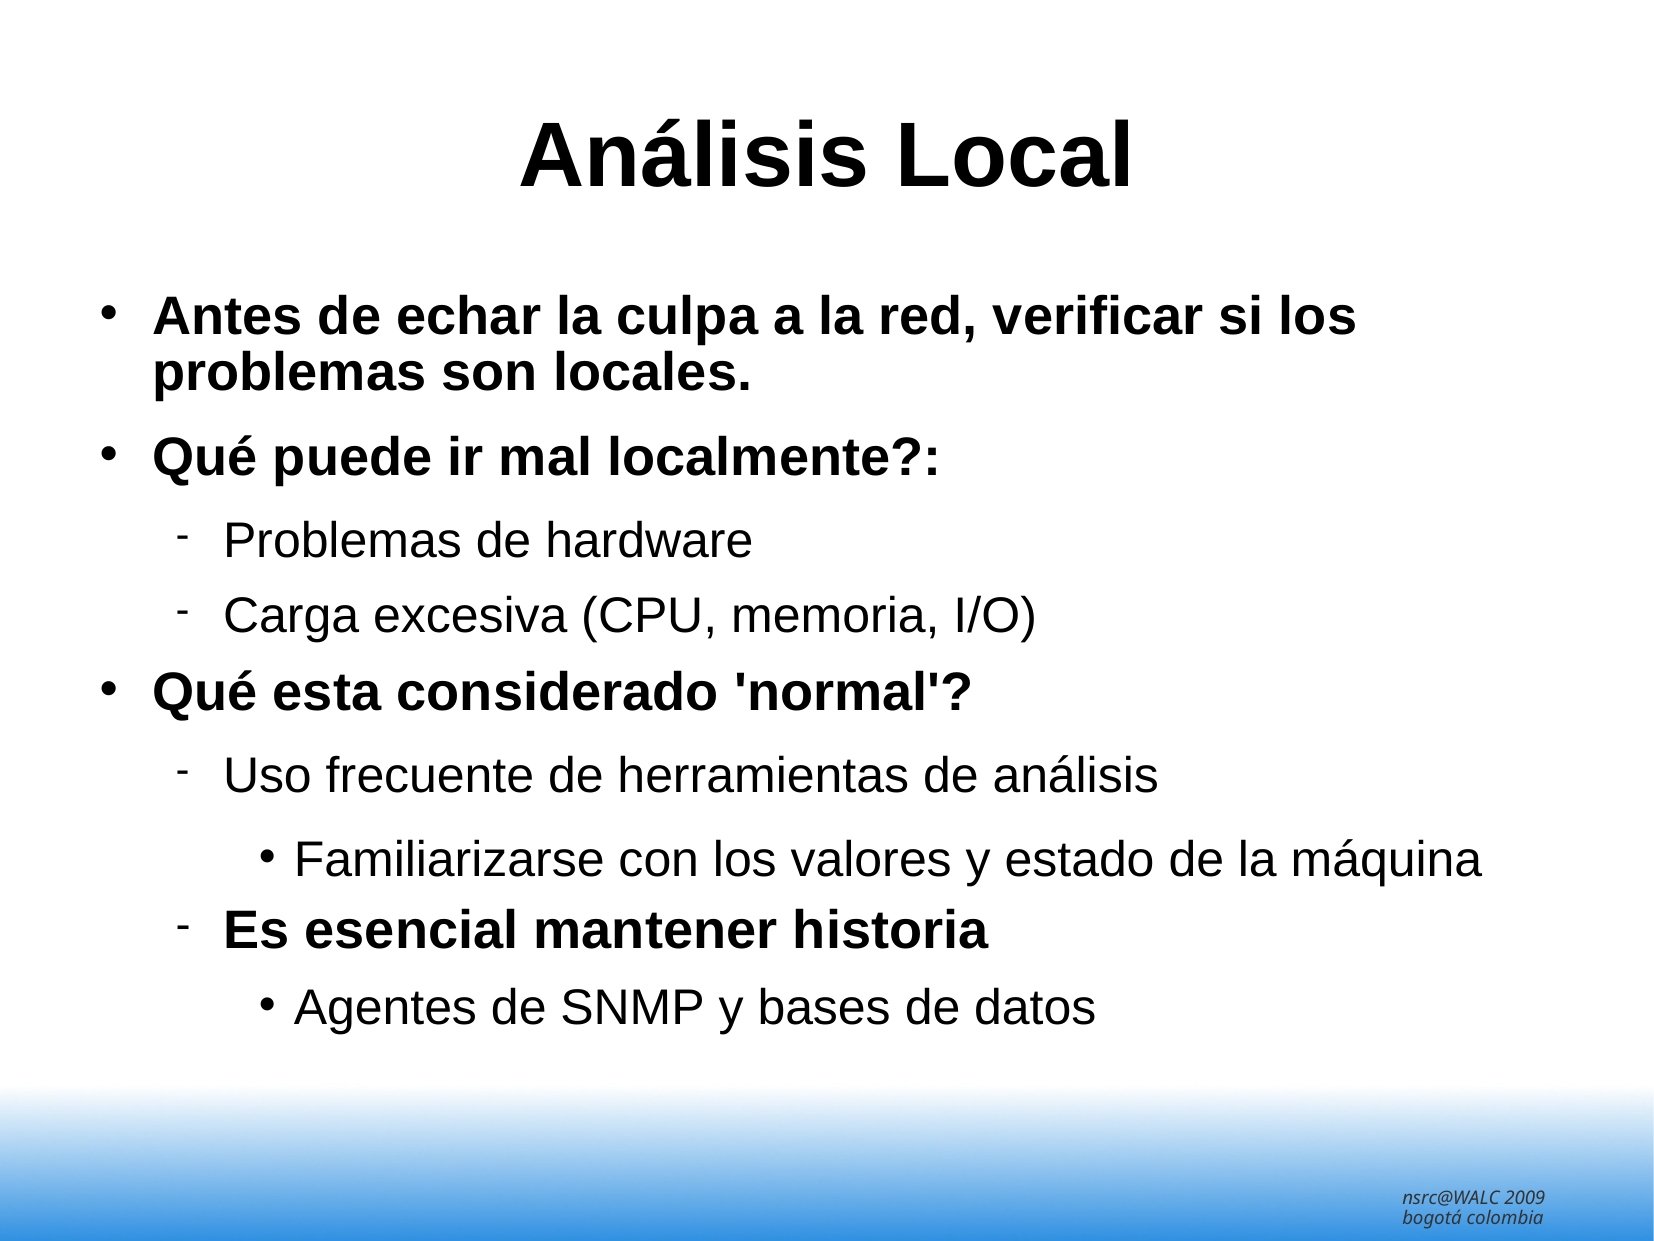

# Análisis Local
Antes de echar la culpa a la red, verificar si los problemas son locales.
Qué puede ir mal localmente?:
Problemas de hardware
Carga excesiva (CPU, memoria, I/O)‏
Qué esta considerado 'normal'?
Uso frecuente de herramientas de análisis
Familiarizarse con los valores y estado de la máquina
Es esencial mantener historia
Agentes de SNMP y bases de datos